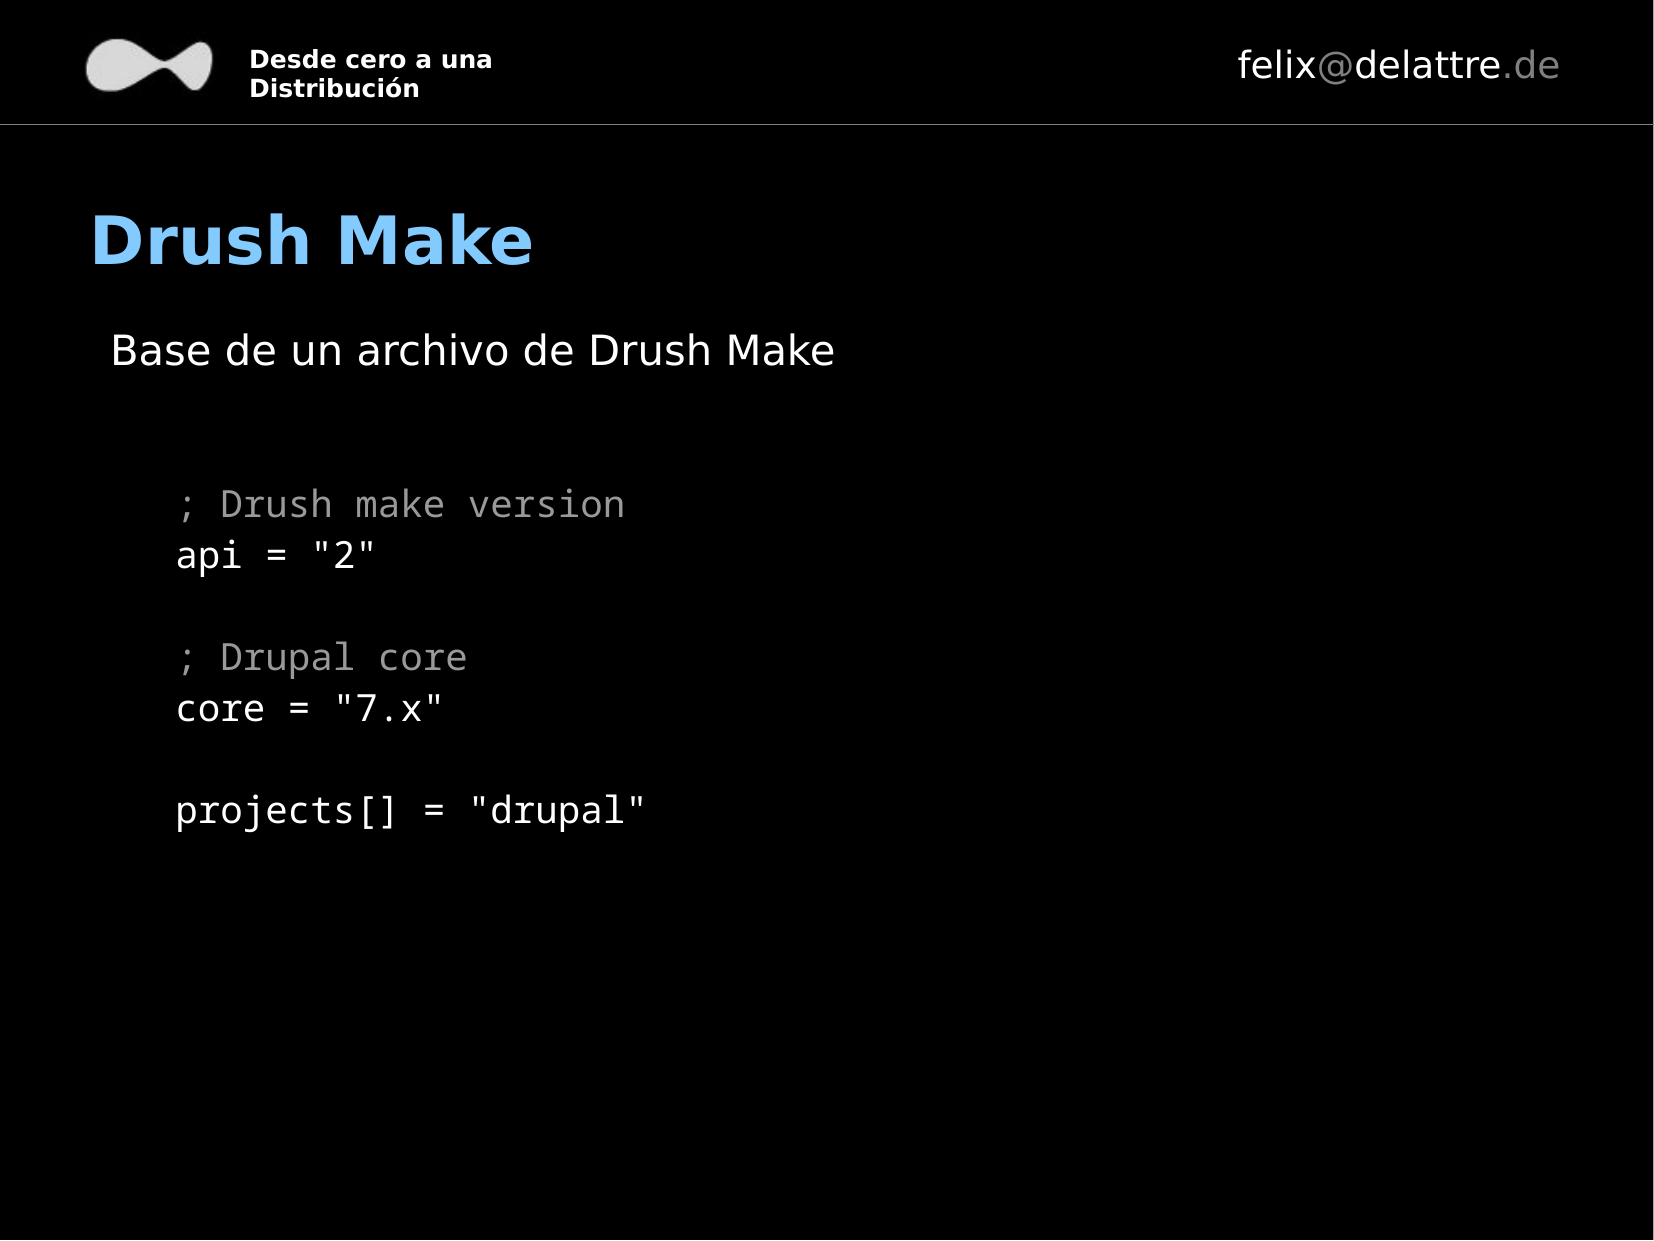

Drush Make
Base de un archivo de Drush Make
; Drush make version
api = "2"
; Drupal core
core = "7.x"
projects[] = "drupal"